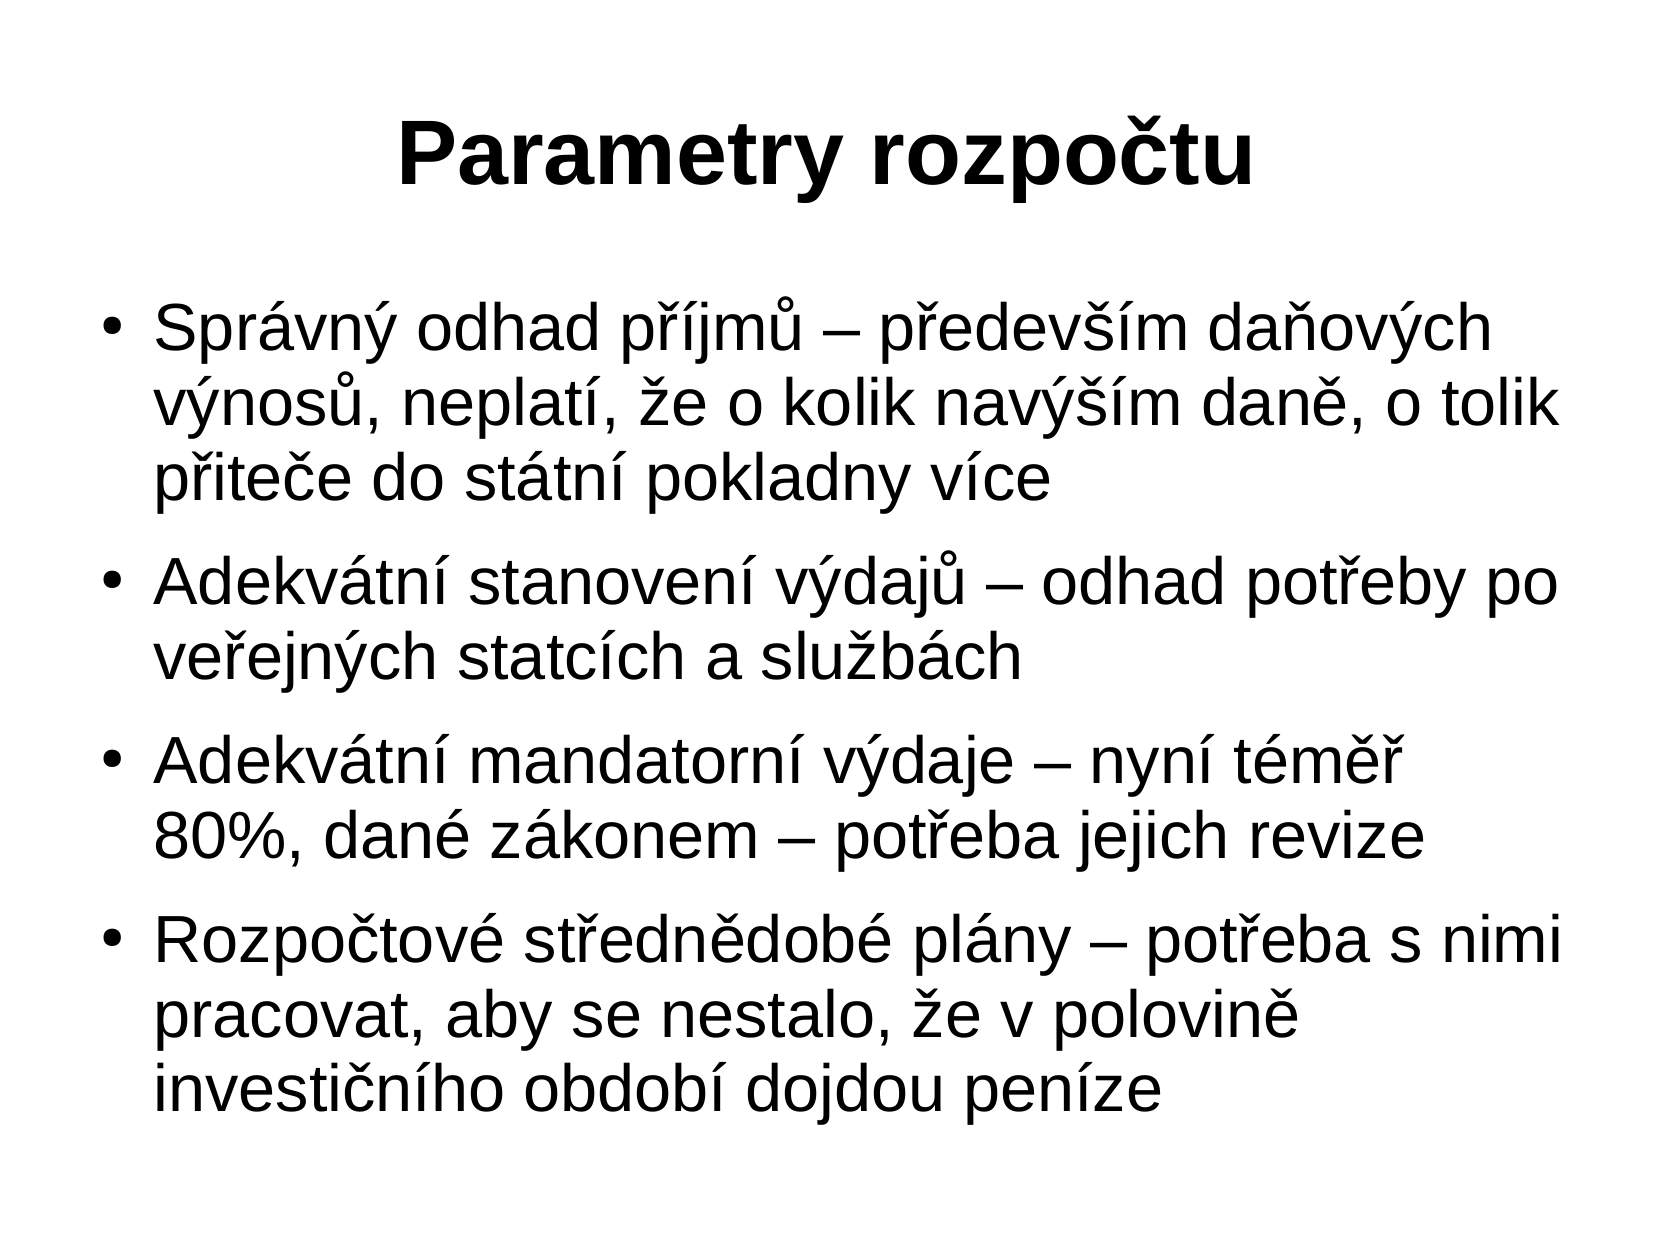

# Parametry rozpočtu
Správný odhad příjmů – především daňových výnosů, neplatí, že o kolik navýším daně, o tolik přiteče do státní pokladny více
Adekvátní stanovení výdajů – odhad potřeby po veřejných statcích a službách
Adekvátní mandatorní výdaje – nyní téměř 80%, dané zákonem – potřeba jejich revize
Rozpočtové střednědobé plány – potřeba s nimi pracovat, aby se nestalo, že v polovině investičního období dojdou peníze